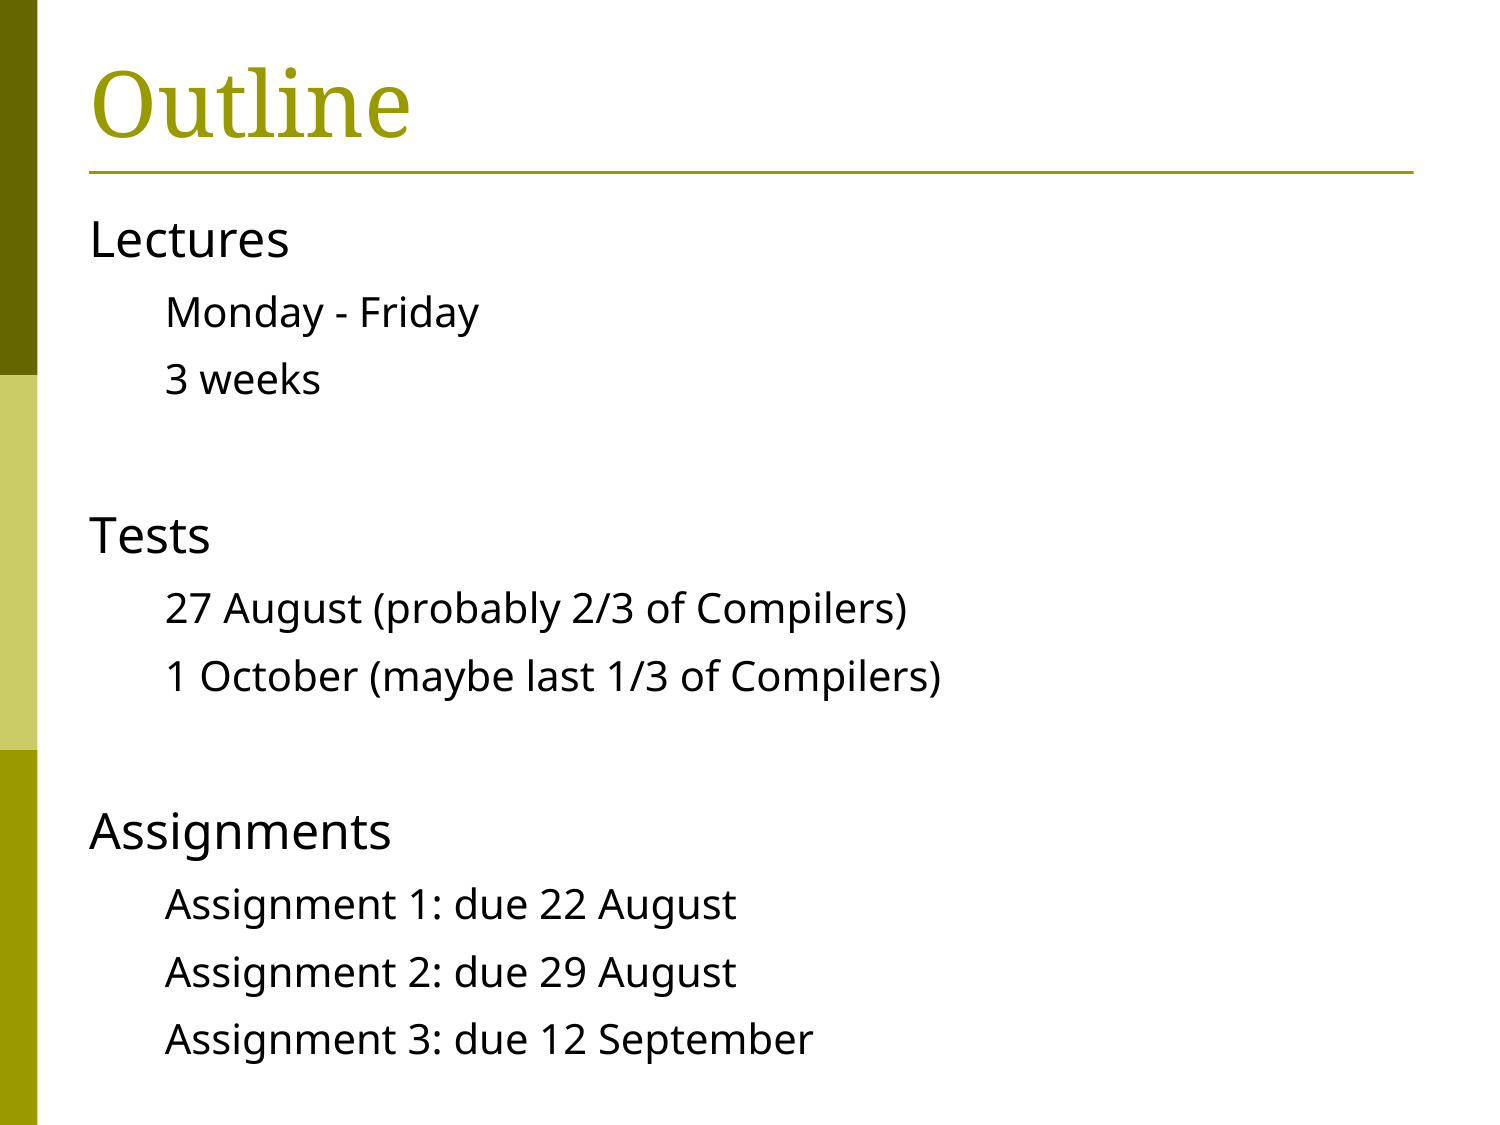

# Outline
Lectures
Monday - Friday
3 weeks
Tests
27 August (probably 2/3 of Compilers)
1 October (maybe last 1/3 of Compilers)
Assignments
Assignment 1: due 22 August
Assignment 2: due 29 August
Assignment 3: due 12 September